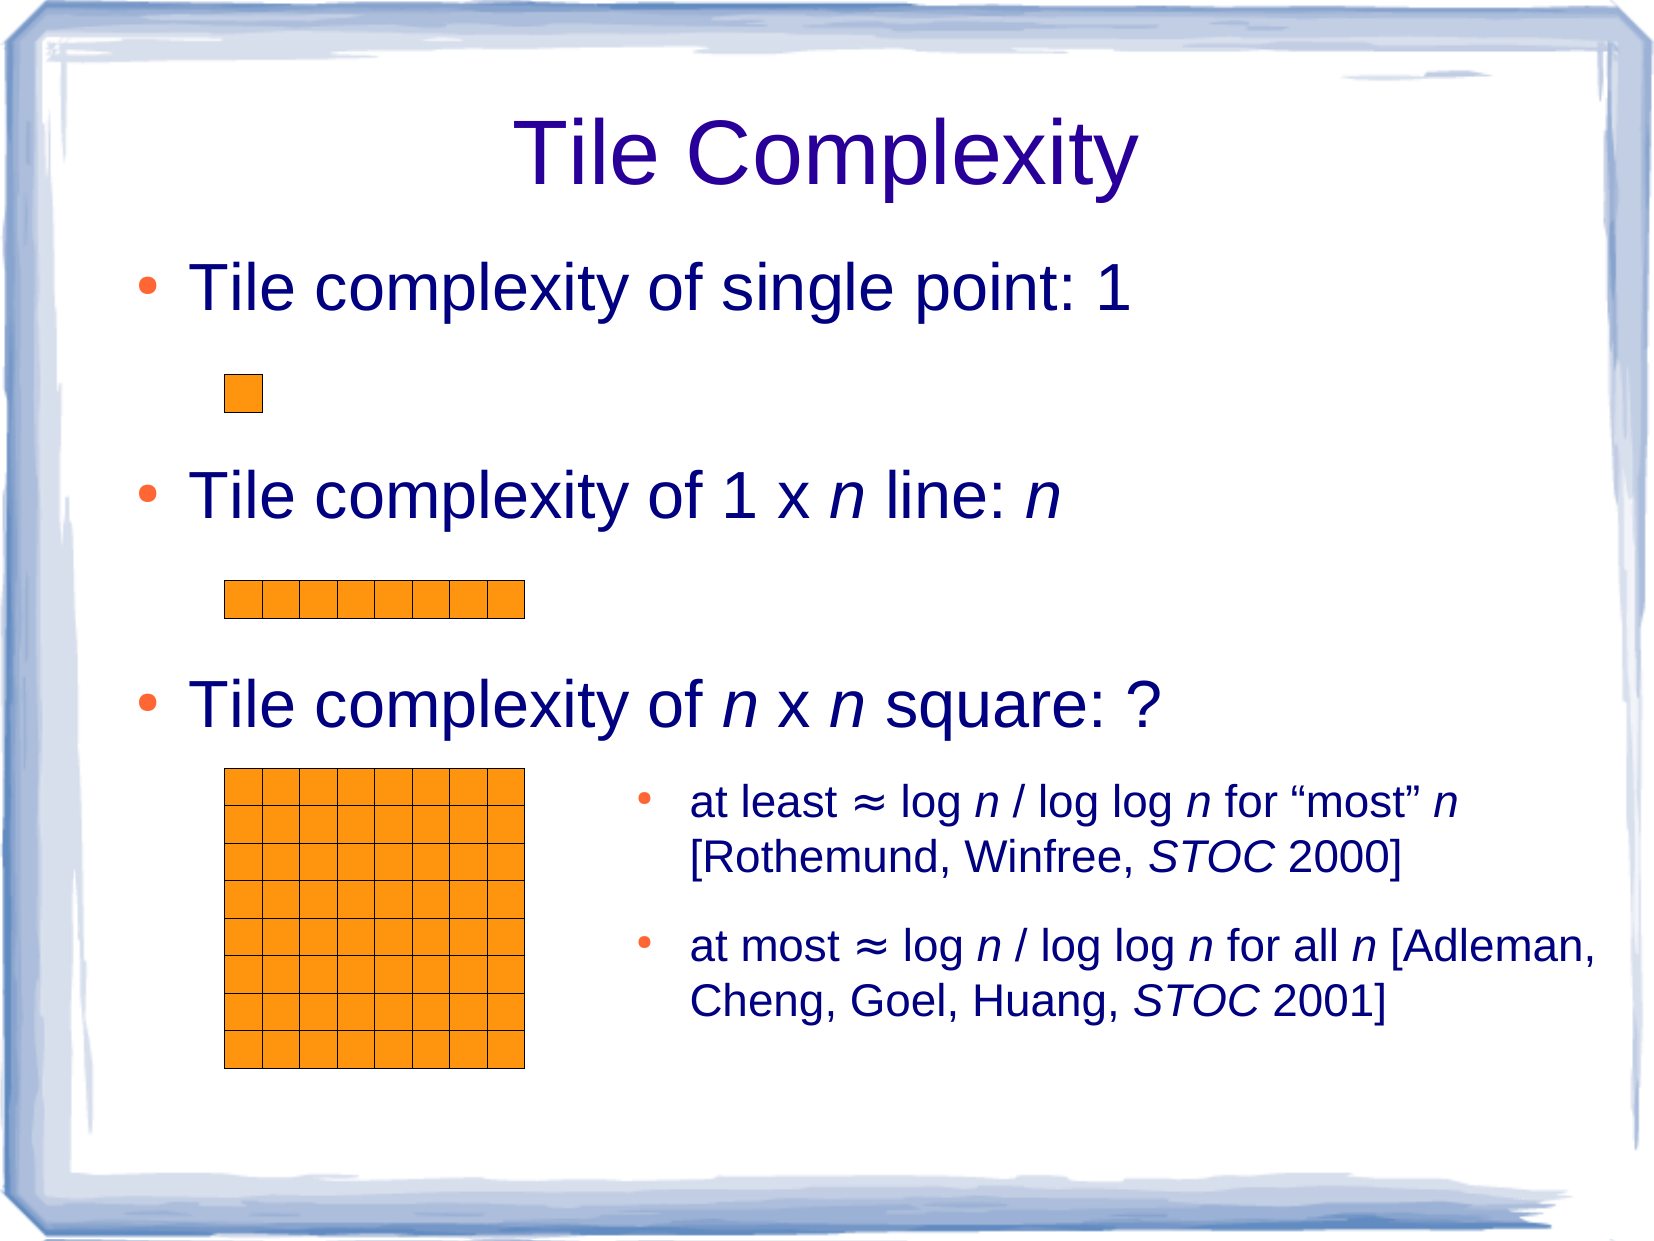

# Tile Complexity
Tile complexity of single point: 1
Tile complexity of 1 x n line: n
Tile complexity of n x n square: ?
at least ≈ log n / log log n for “most” n [Rothemund, Winfree, STOC 2000]
at most ≈ log n / log log n for all n [Adleman, Cheng, Goel, Huang, STOC 2001]